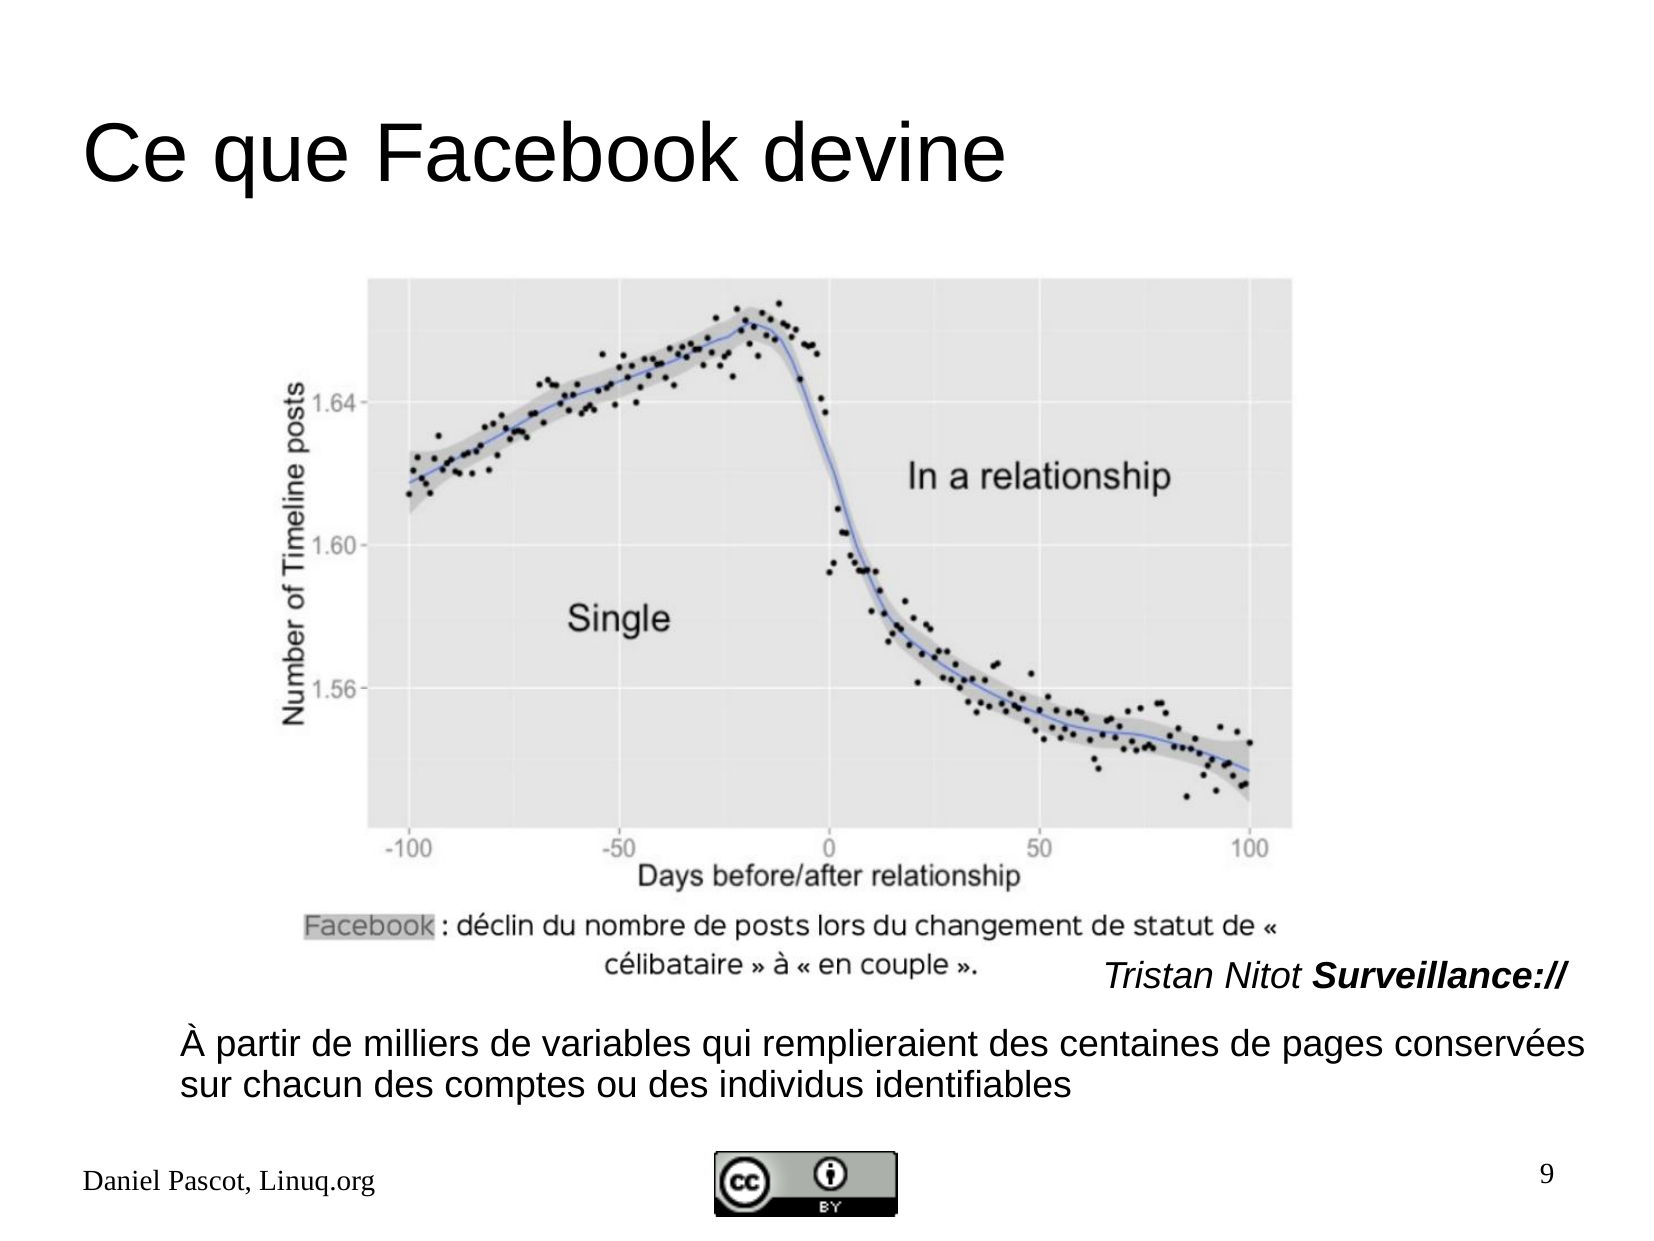

# Ce que Facebook devine
Tristan Nitot Surveillance://
À partir de milliers de variables qui remplieraient des centaines de pages conservées
sur chacun des comptes ou des individus identifiables
9
15-08- 2018